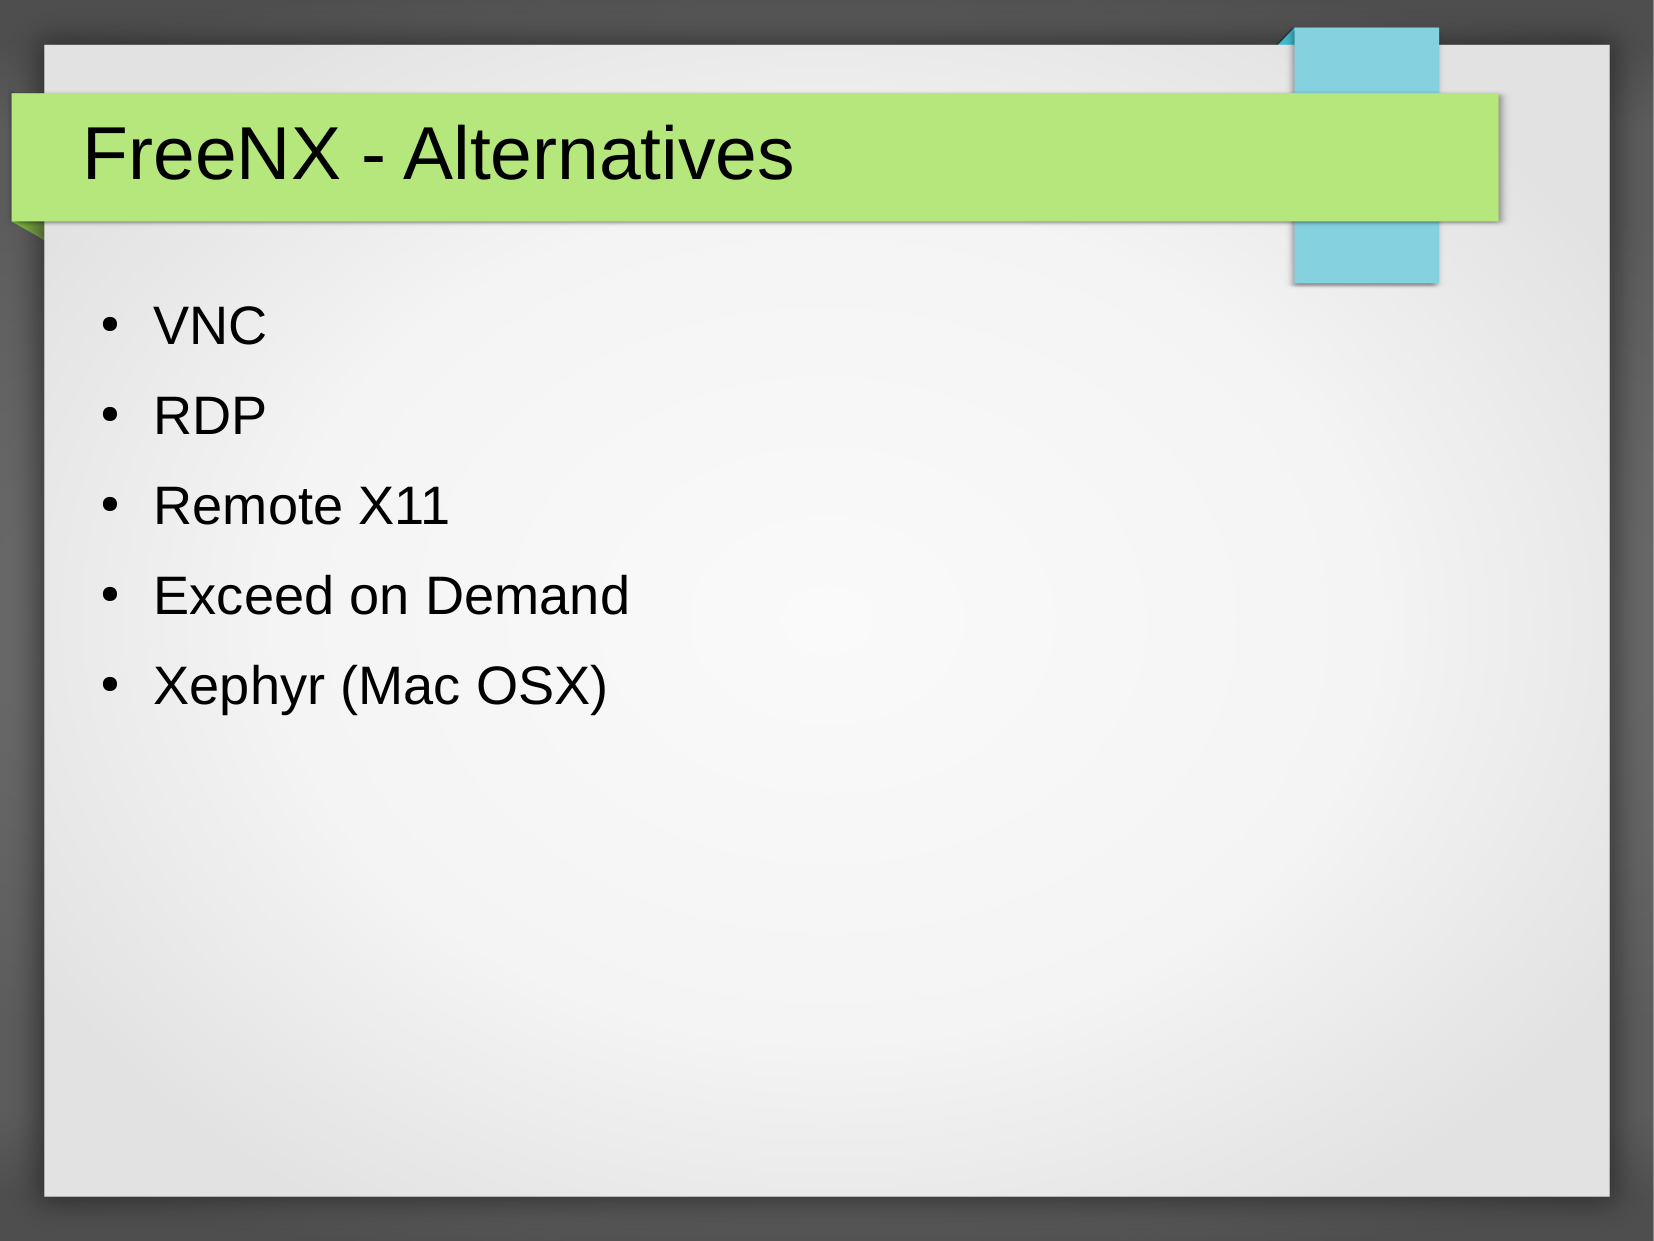

# FreeNX - Alternatives
VNC
RDP
Remote X11
Exceed on Demand
Xephyr (Mac OSX)